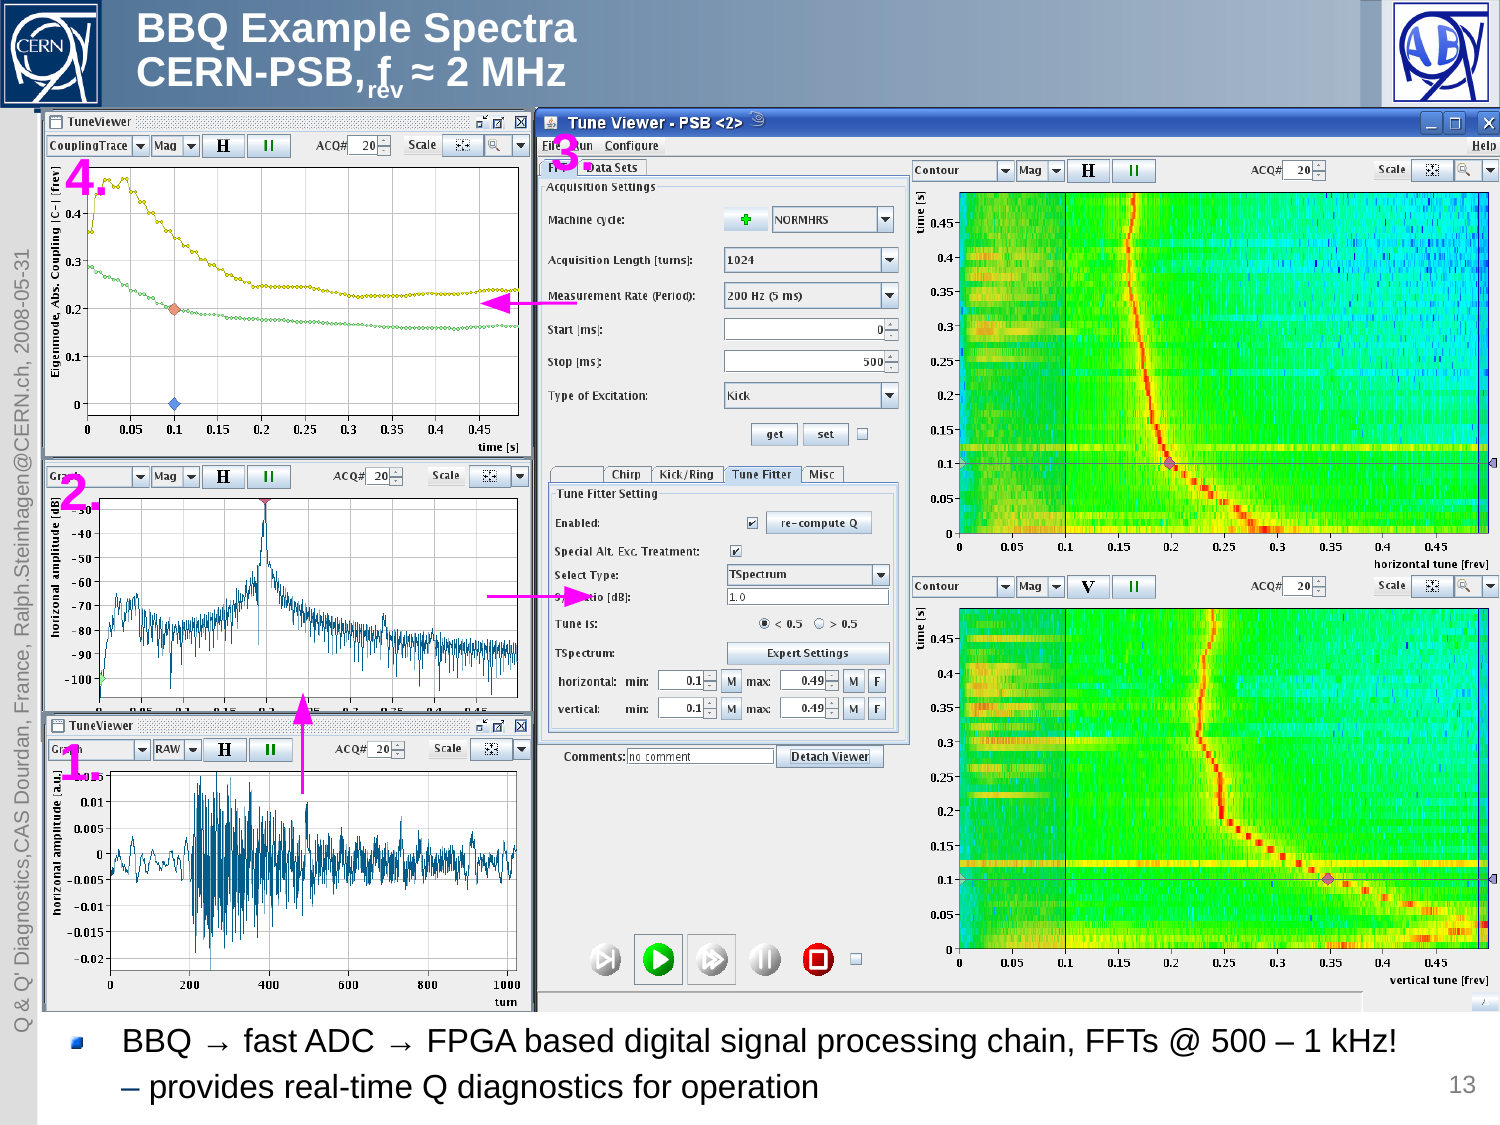

BBQ Example Spectra
CERN-PSB, f
 ≈ 2 MHz
rev
3.
4.
2.
Q & Q' Diagnostics,CAS Dourdan, France, Ralph.Steinhagen@CERN.ch, 2008-05-31
1.
BBQ → fast ADC → FPGA based digital signal processing chain, FFTs @ 500 – 1 kHz!
– provides real-time Q diagnostics for operation